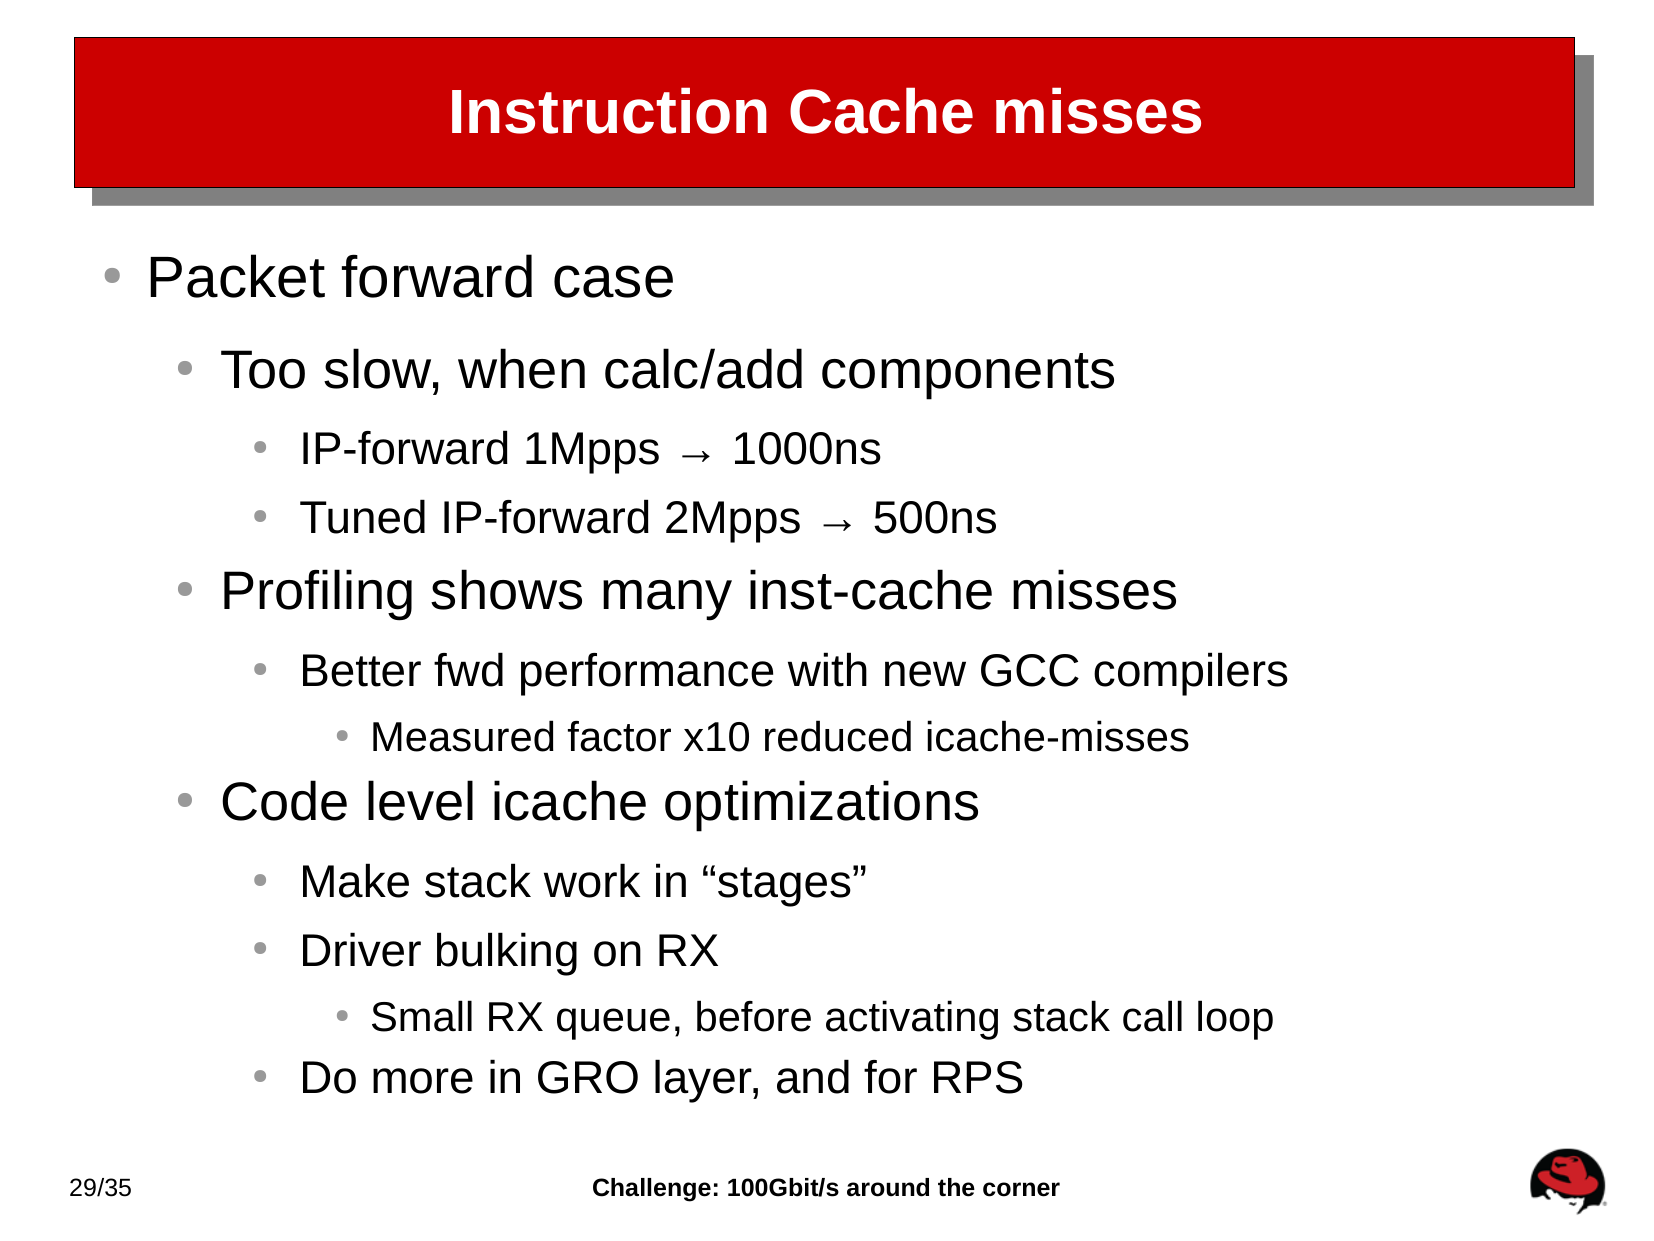

# Instruction Cache misses
Packet forward case
Too slow, when calc/add components
IP-forward 1Mpps → 1000ns
Tuned IP-forward 2Mpps → 500ns
Profiling shows many inst-cache misses
Better fwd performance with new GCC compilers
Measured factor x10 reduced icache-misses
Code level icache optimizations
Make stack work in “stages”
Driver bulking on RX
Small RX queue, before activating stack call loop
Do more in GRO layer, and for RPS